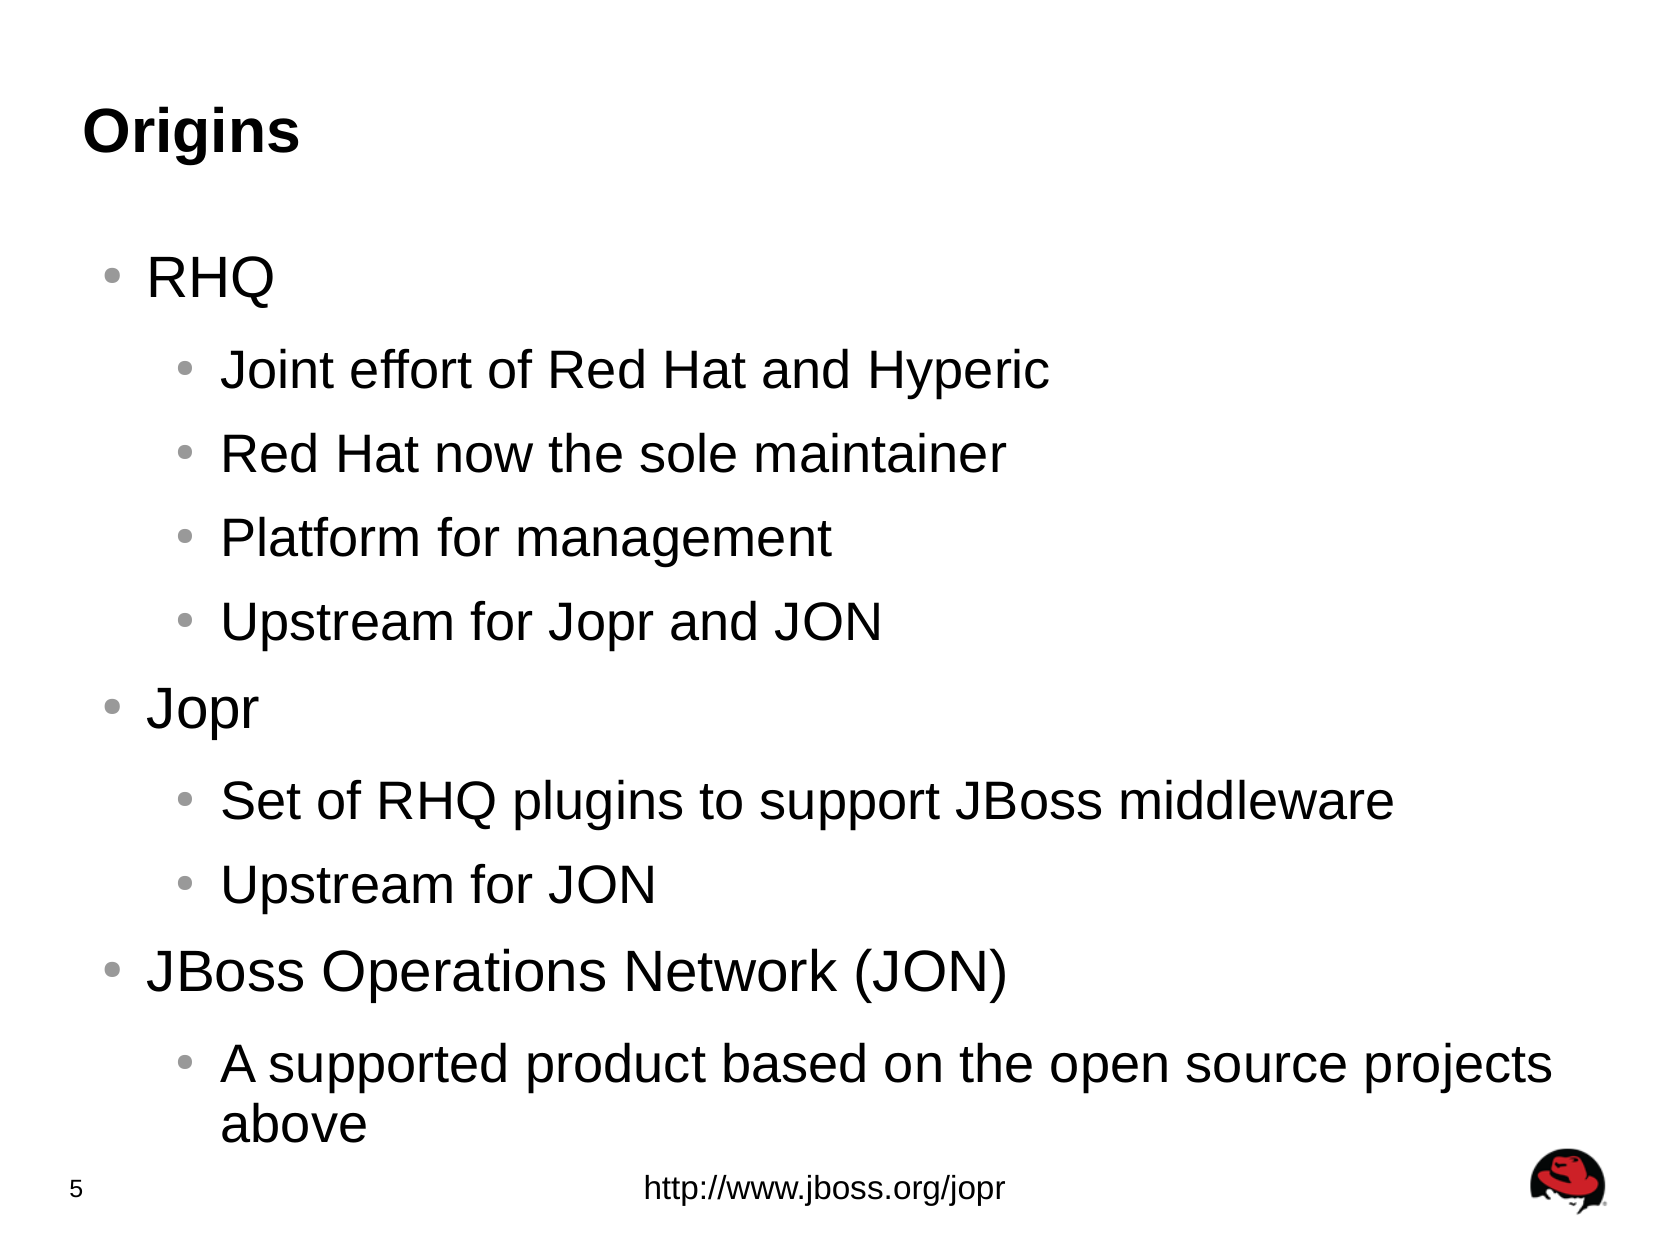

# Origins
RHQ
Joint effort of Red Hat and Hyperic
Red Hat now the sole maintainer
Platform for management
Upstream for Jopr and JON
Jopr
Set of RHQ plugins to support JBoss middleware
Upstream for JON
JBoss Operations Network (JON)
A supported product based on the open source projects above